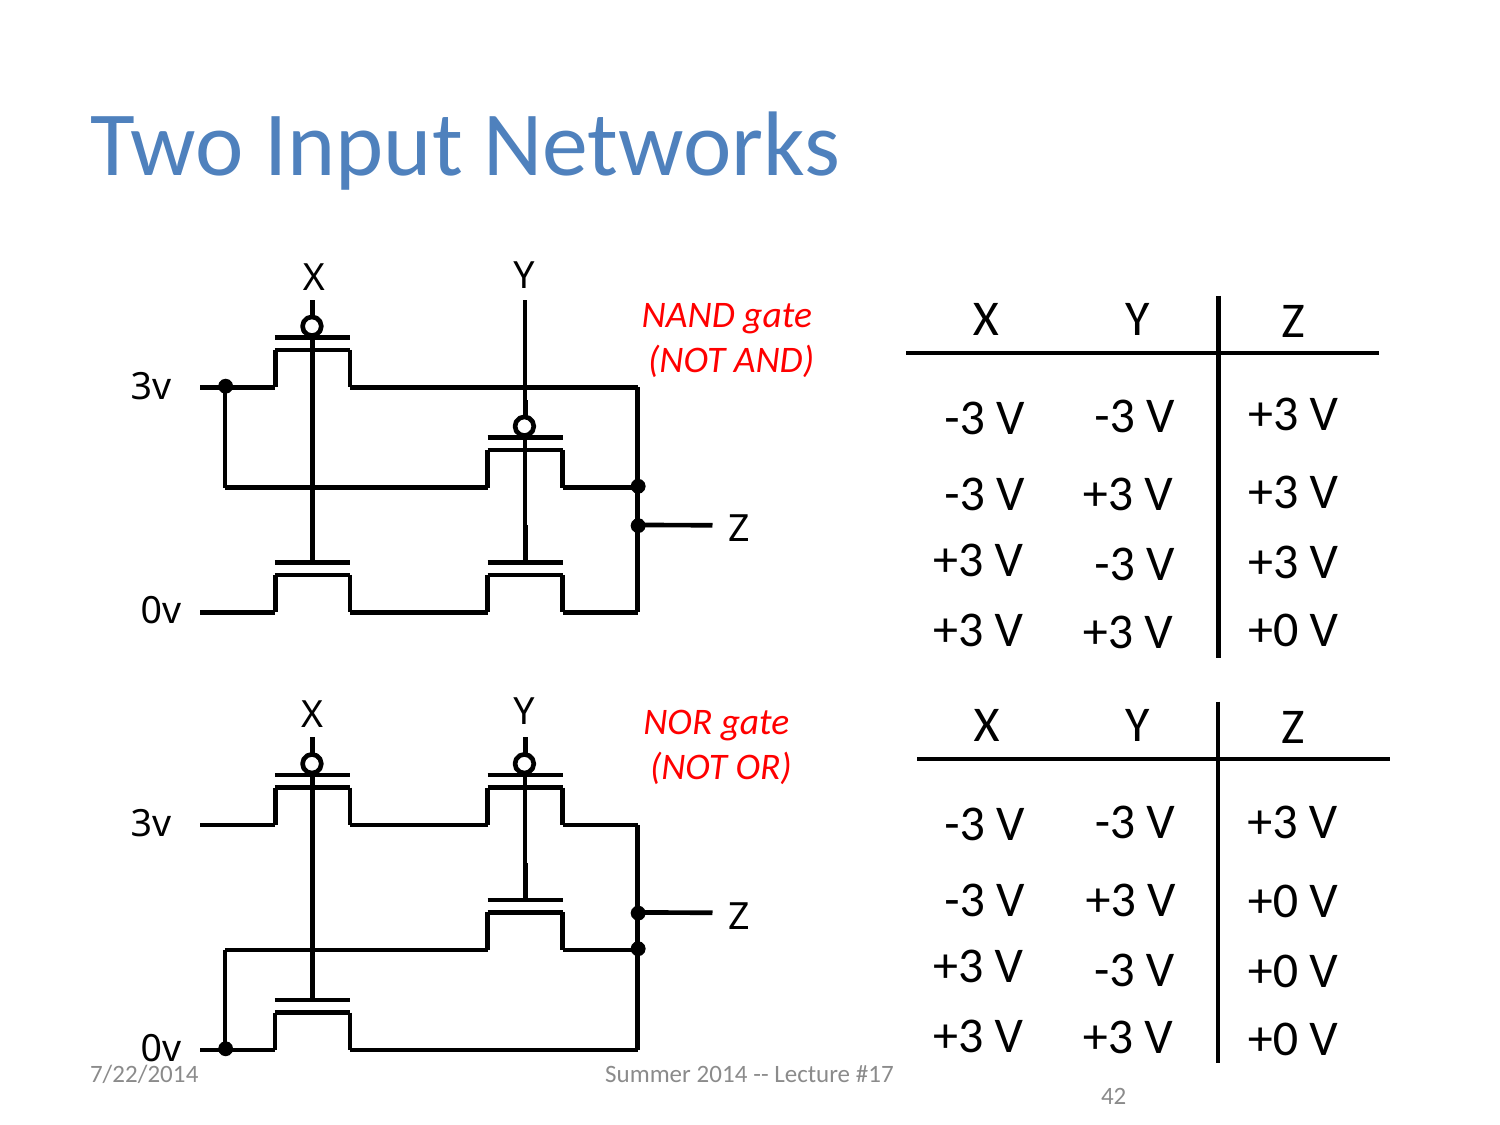

# Two Input Networks
Y
X
3v
Z
0v
X
Y
NAND gate
(NOT AND)
Z
+3 V
+3 V
+3 V
+0 V
 -3 V
+3 V
 -3 V
+3 V
 -3 V
 -3 V
+3 V
+3 V
Y
X
3v
Z
0v
X
Y
Z
 -3 V
+3 V
 -3 V
+3 V
 -3 V
 -3 V
+3 V
+3 V
NOR gate
(NOT OR)
+3 V
+0 V
+0 V
+0 V
7/22/2014
Summer 2014 -- Lecture #17